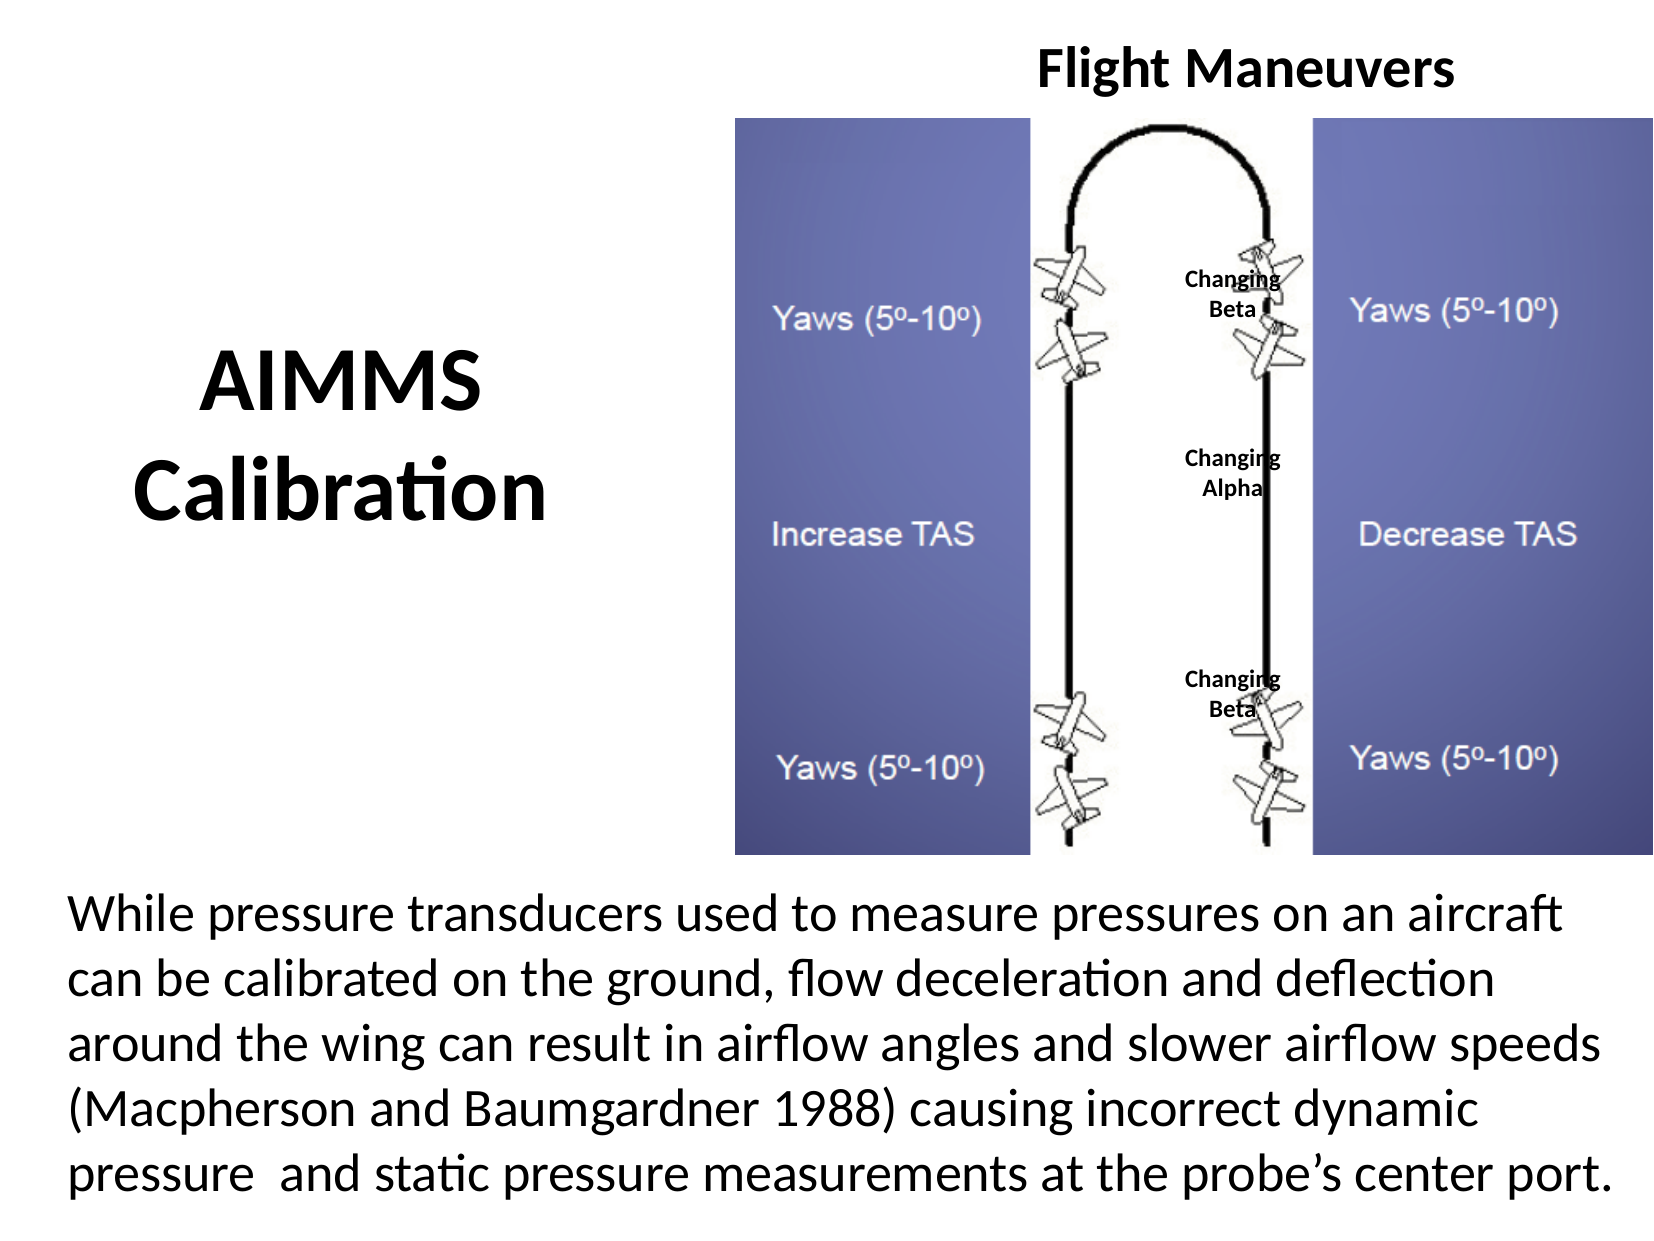

Flight Maneuvers
Changing Beta
# AIMMS Calibration
Changing Alpha
Changing Beta
	While pressure transducers used to measure pressures on an aircraft can be calibrated on the ground, flow deceleration and deflection around the wing can result in airflow angles and slower airflow speeds (Macpherson and Baumgardner 1988) causing incorrect dynamic pressure and static pressure measurements at the probe’s center port.